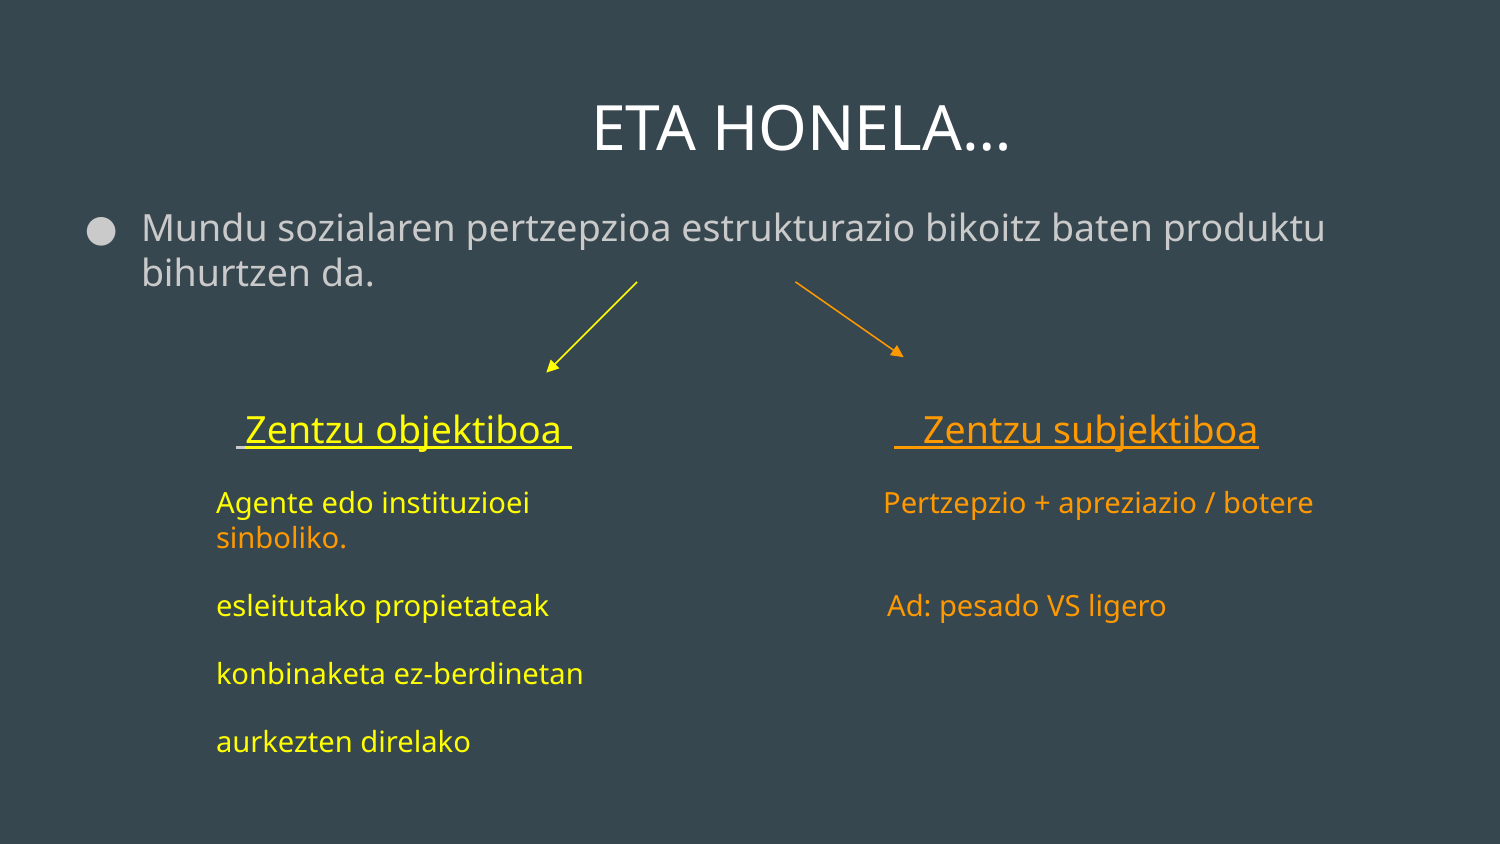

# ETA HONELA…
Mundu sozialaren pertzepzioa estrukturazio bikoitz baten produktu bihurtzen da.
 Zentzu objektiboa Zentzu subjektiboa
Agente edo instituzioei Pertzepzio + apreziazio / botere sinboliko.
esleitutako propietateak Ad: pesado VS ligero
konbinaketa ez-berdinetan
aurkezten direlako